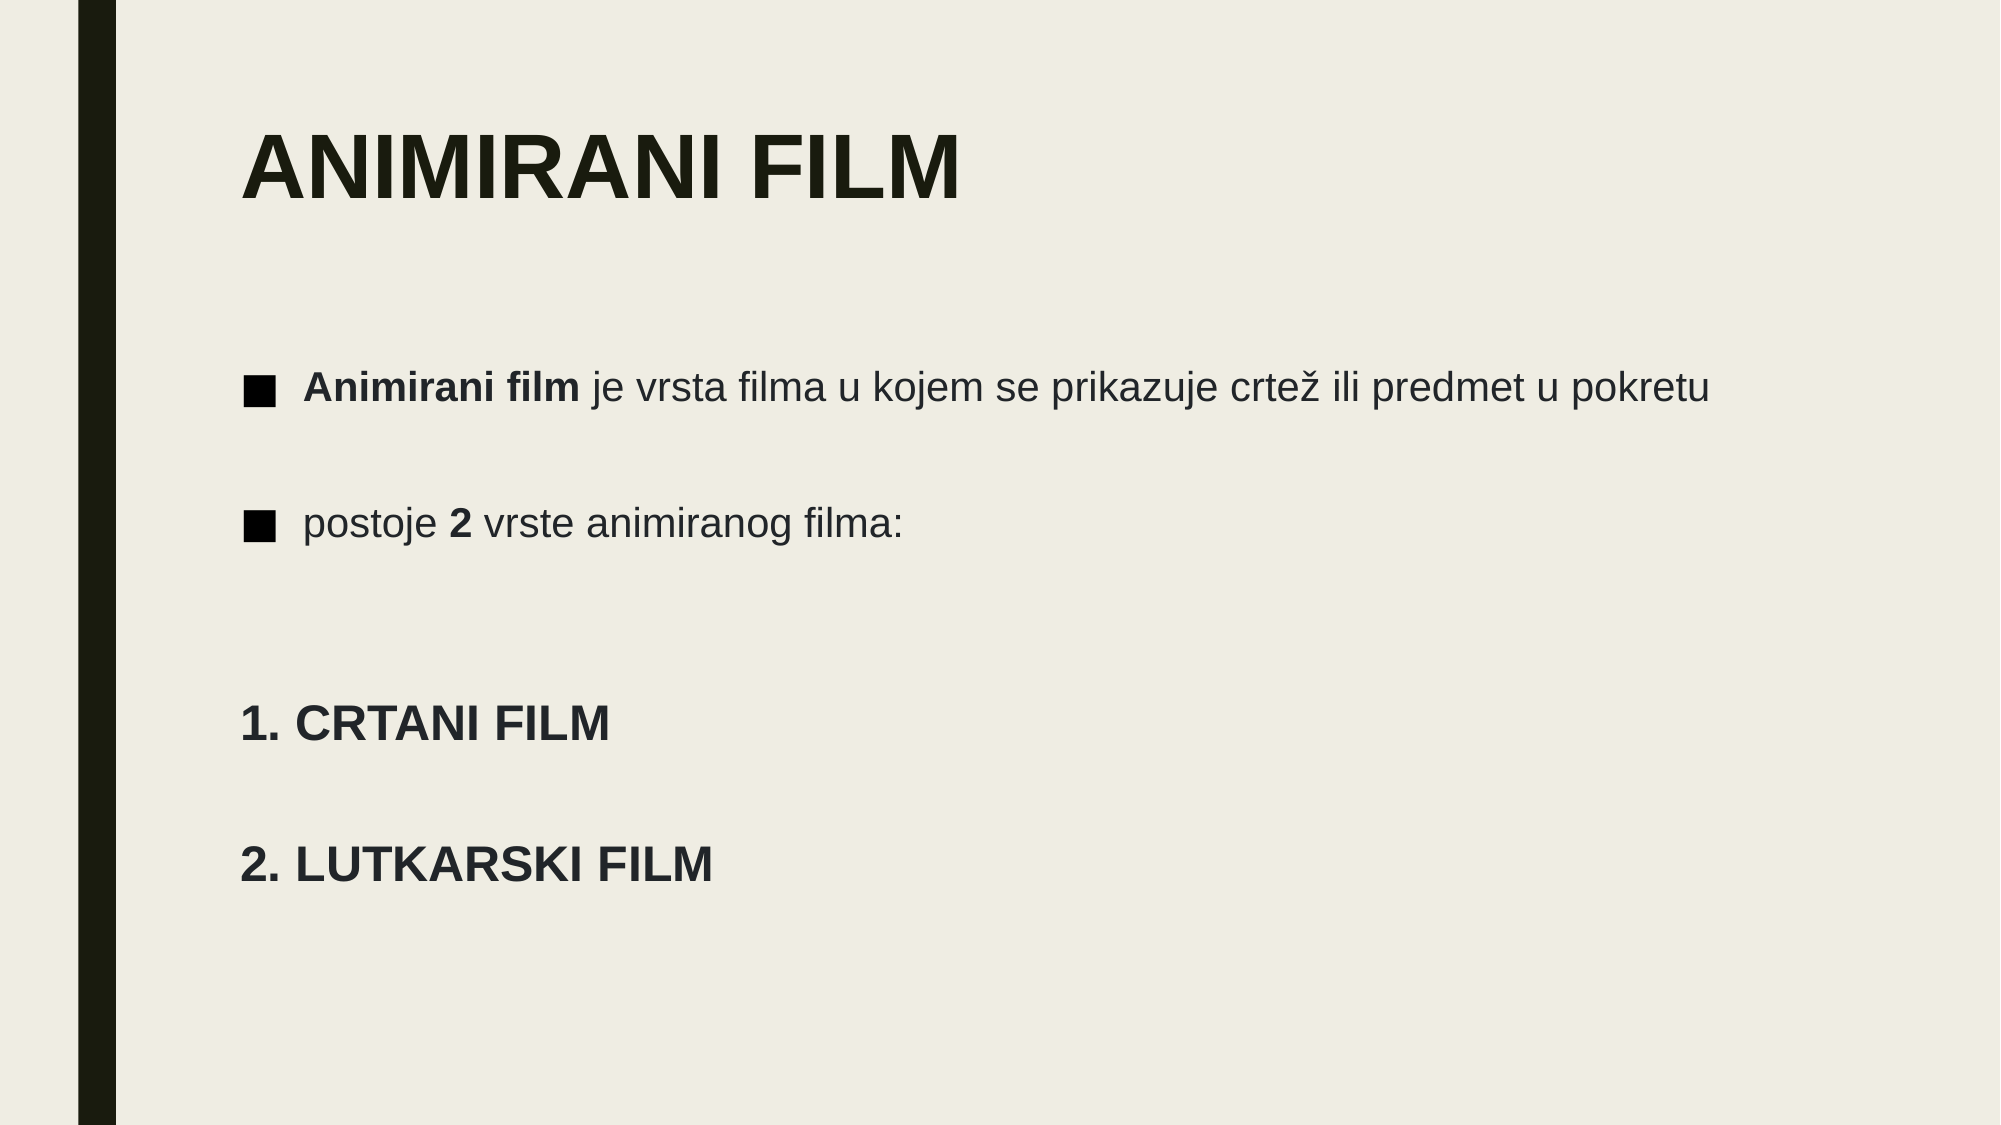

# ANIMIRANI FILM
Animirani film je vrsta filma u kojem se prikazuje crtež ili predmet u pokretu
postoje 2 vrste animiranog filma:
1. CRTANI FILM
2. LUTKARSKI FILM